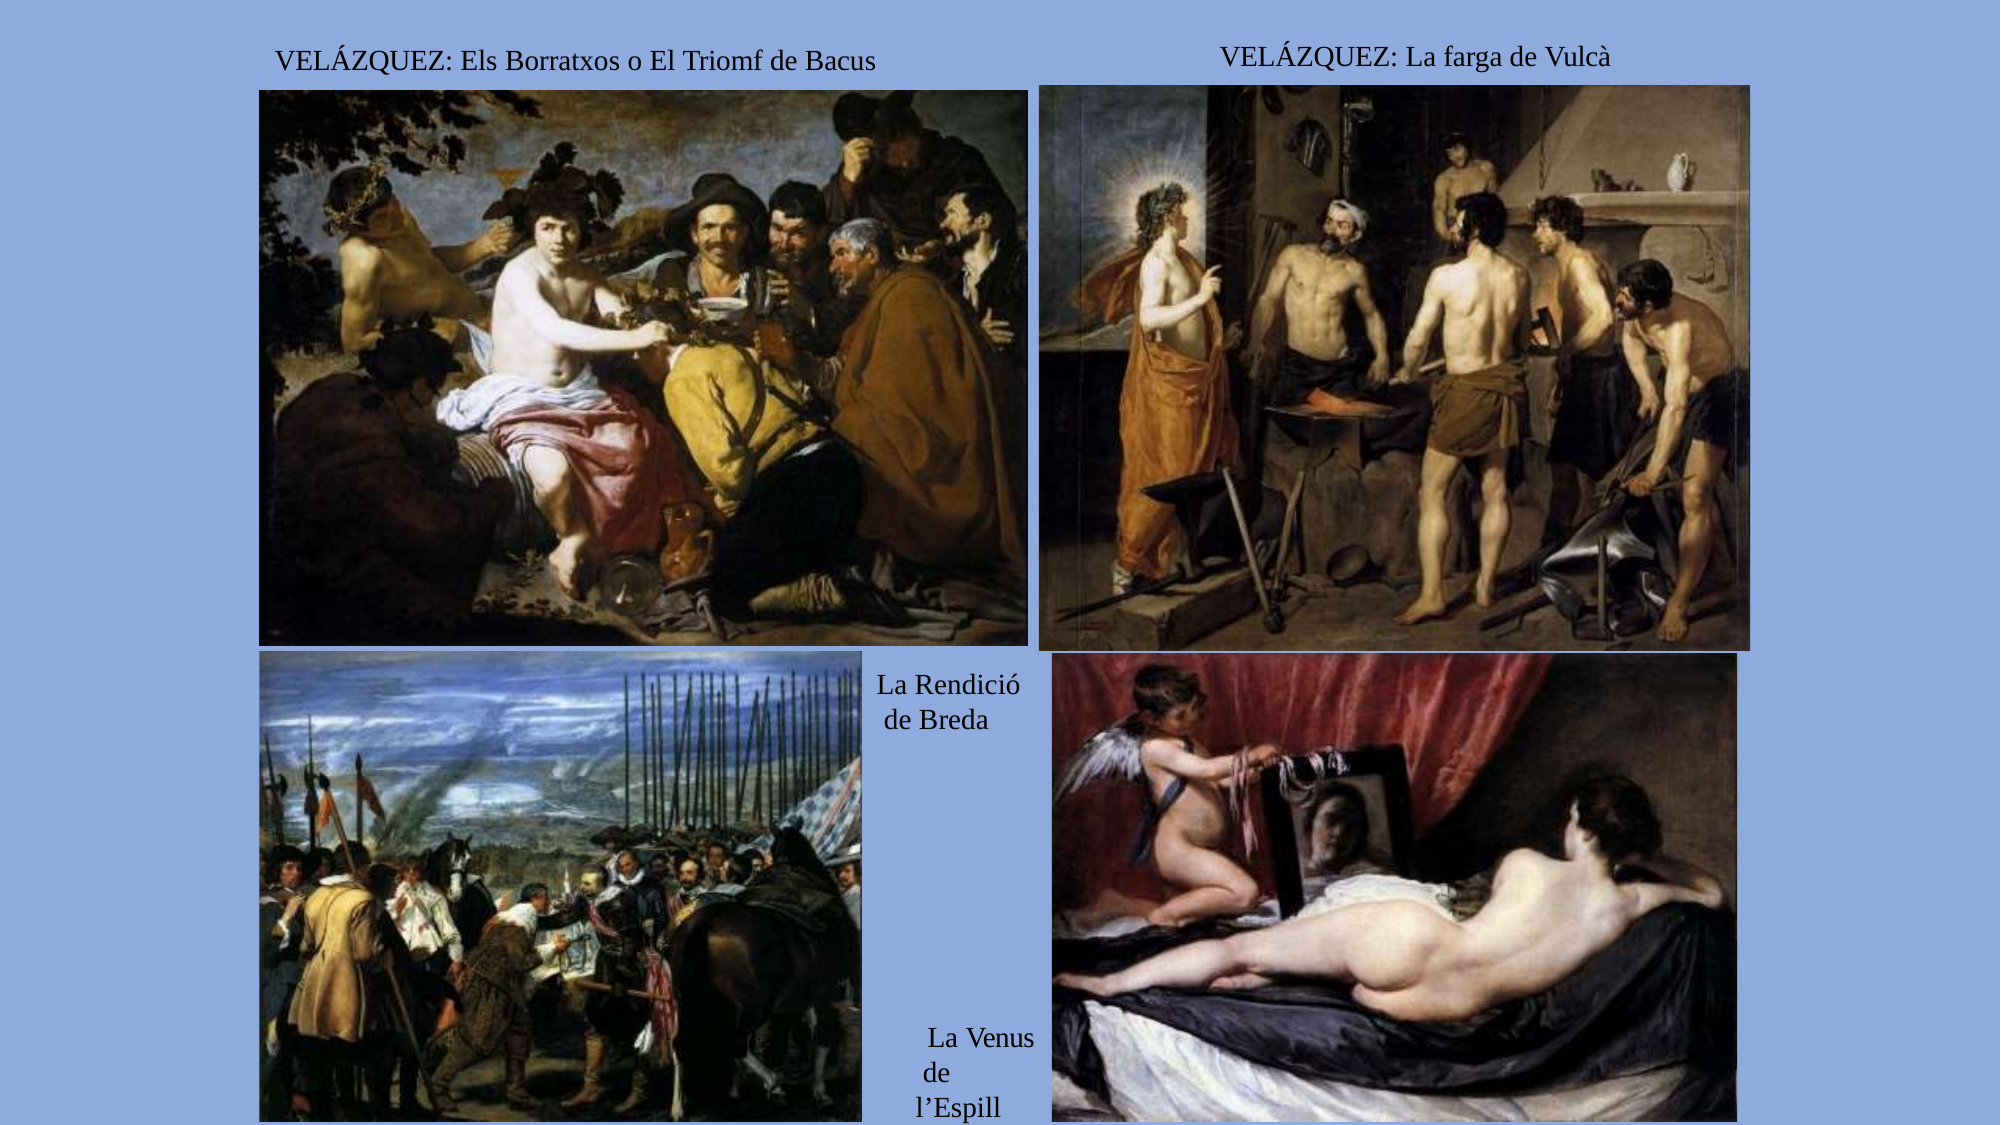

VELÁZQUEZ: La farga de Vulcà
VELÁZQUEZ: Els Borratxos o El Triomf de Bacus
La Rendició de Breda
La Venus de l’Espill